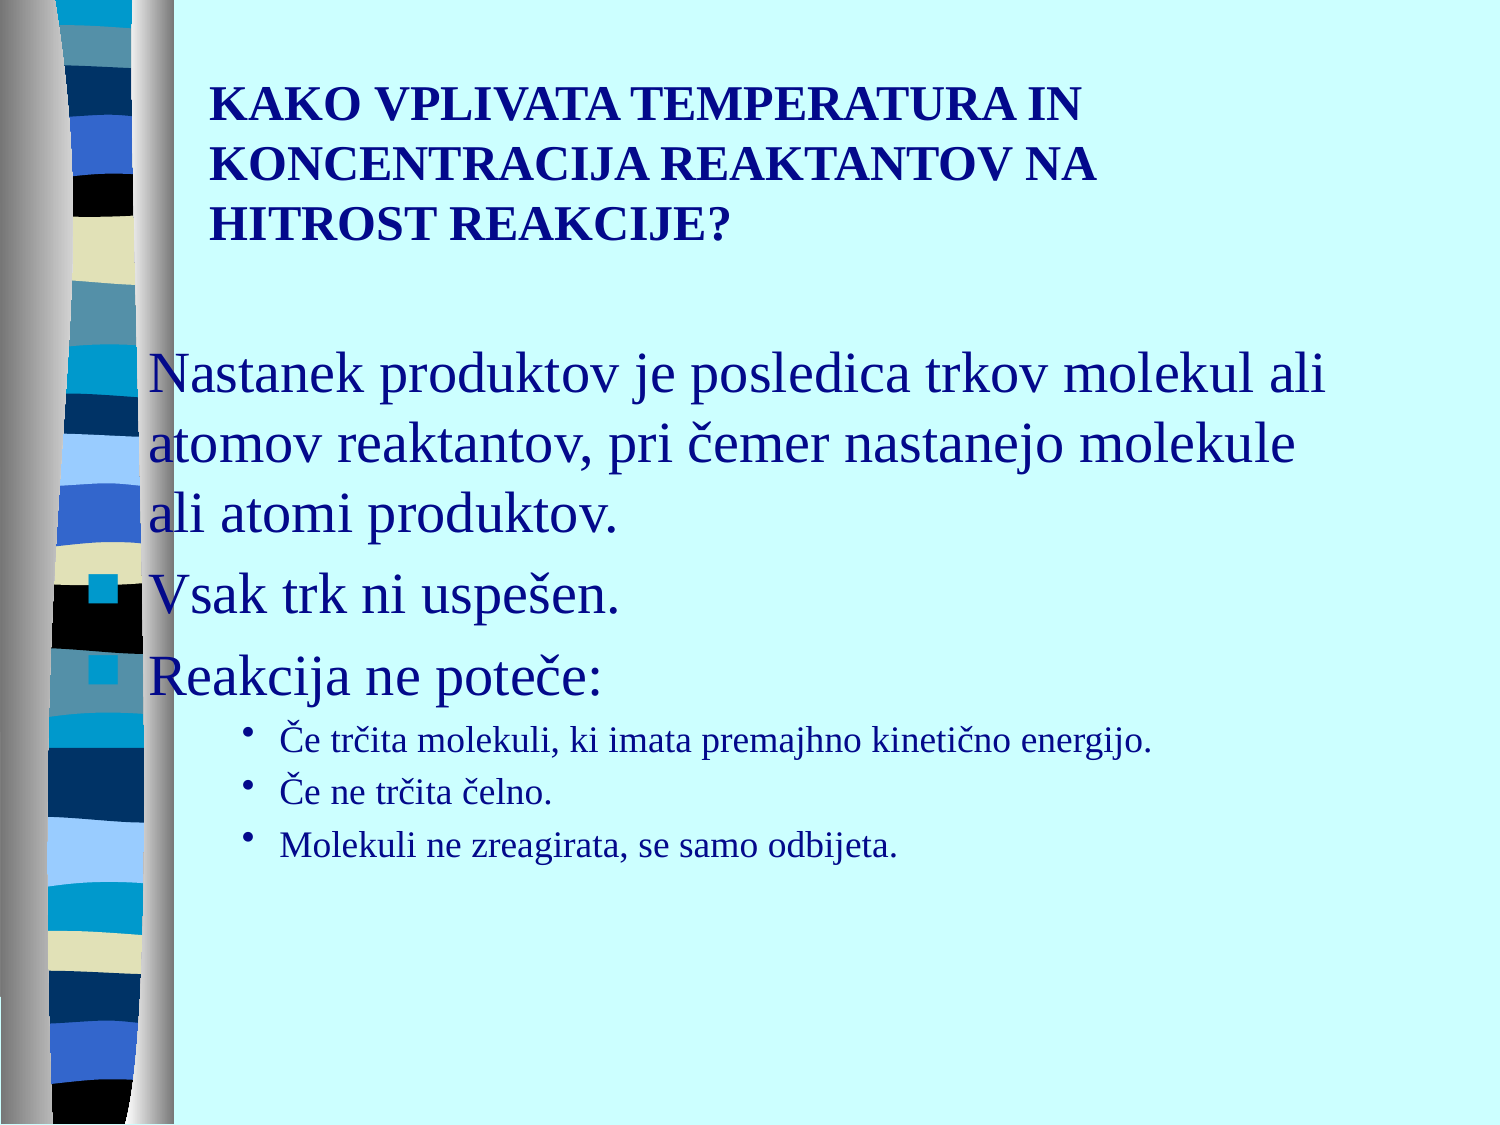

# KAKO VPLIVATA TEMPERATURA IN KONCENTRACIJA REAKTANTOV NA HITROST REAKCIJE?
Nastanek produktov je posledica trkov molekul ali atomov reaktantov, pri čemer nastanejo molekule ali atomi produktov.
Vsak trk ni uspešen.
Reakcija ne poteče:
Če trčita molekuli, ki imata premajhno kinetično energijo.
Če ne trčita čelno.
Molekuli ne zreagirata, se samo odbijeta.